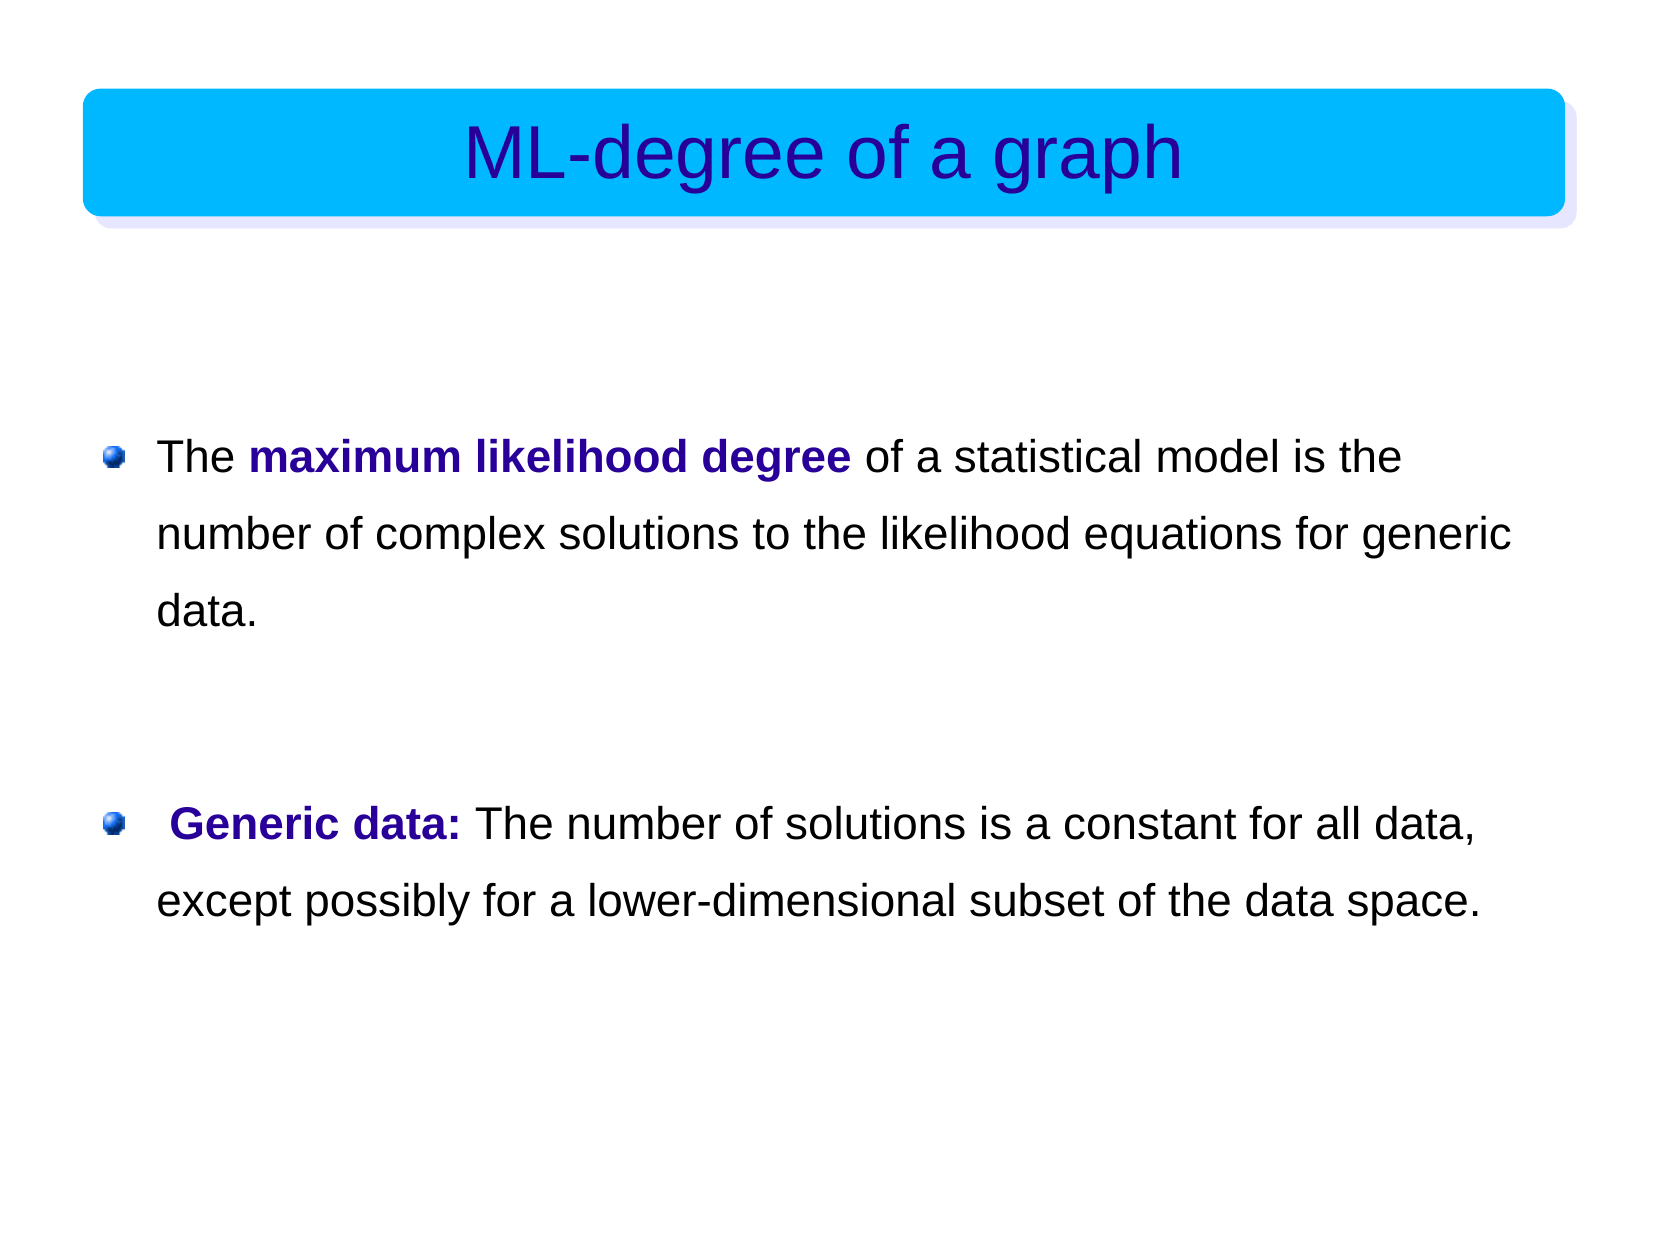

#
ML-degree of a graph
The maximum likelihood degree of a statistical model is the number of complex solutions to the likelihood equations for generic data.
 Generic data: The number of solutions is a constant for all data, except possibly for a lower-dimensional subset of the data space.